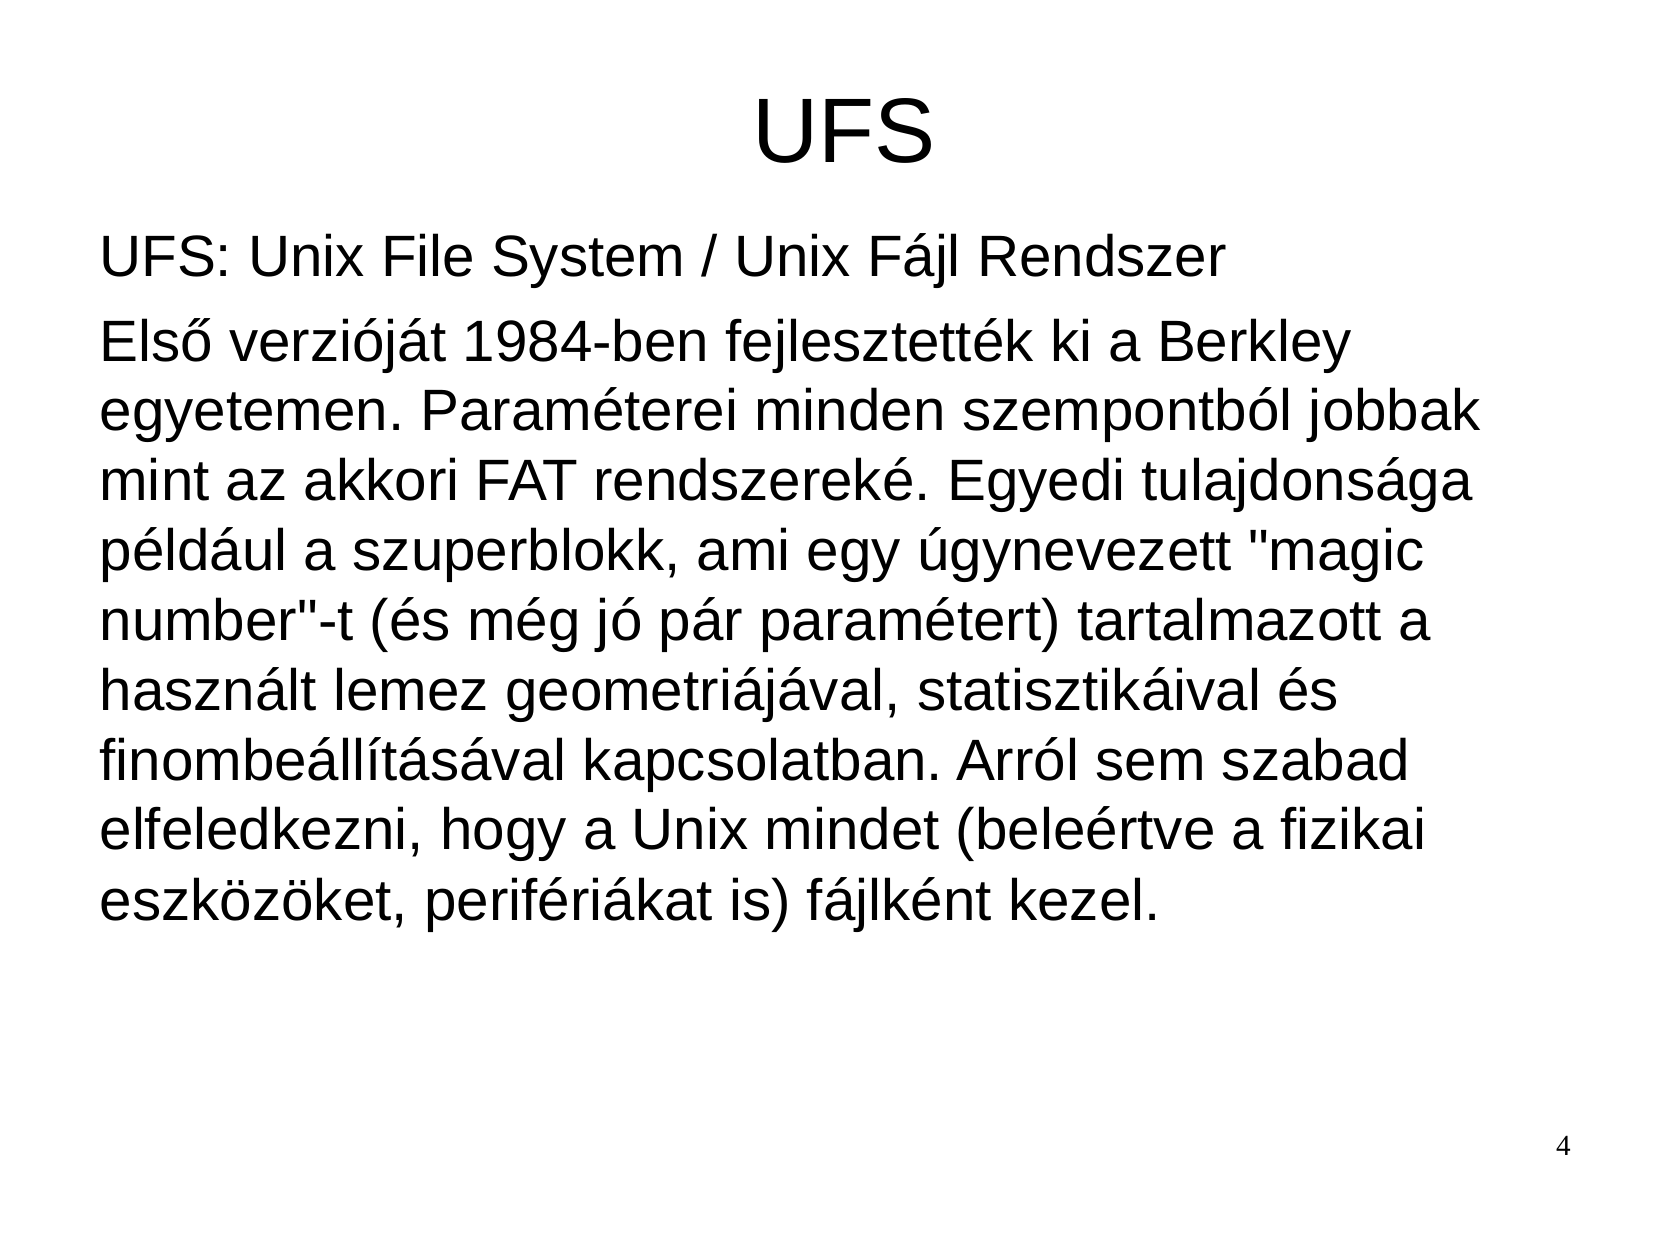

# UFS
UFS: Unix File System / Unix Fájl Rendszer
Első verzióját 1984-ben fejlesztették ki a Berkley egyetemen. Paraméterei minden szempontból jobbak mint az akkori FAT rendszereké. Egyedi tulajdonsága például a szuperblokk, ami egy úgynevezett "magic number"-t (és még jó pár paramétert) tartalmazott a használt lemez geometriájával, statisztikáival és finombeállításával kapcsolatban. Arról sem szabad elfeledkezni, hogy a Unix mindet (beleértve a fizikai eszközöket, perifériákat is) fájlként kezel.
4